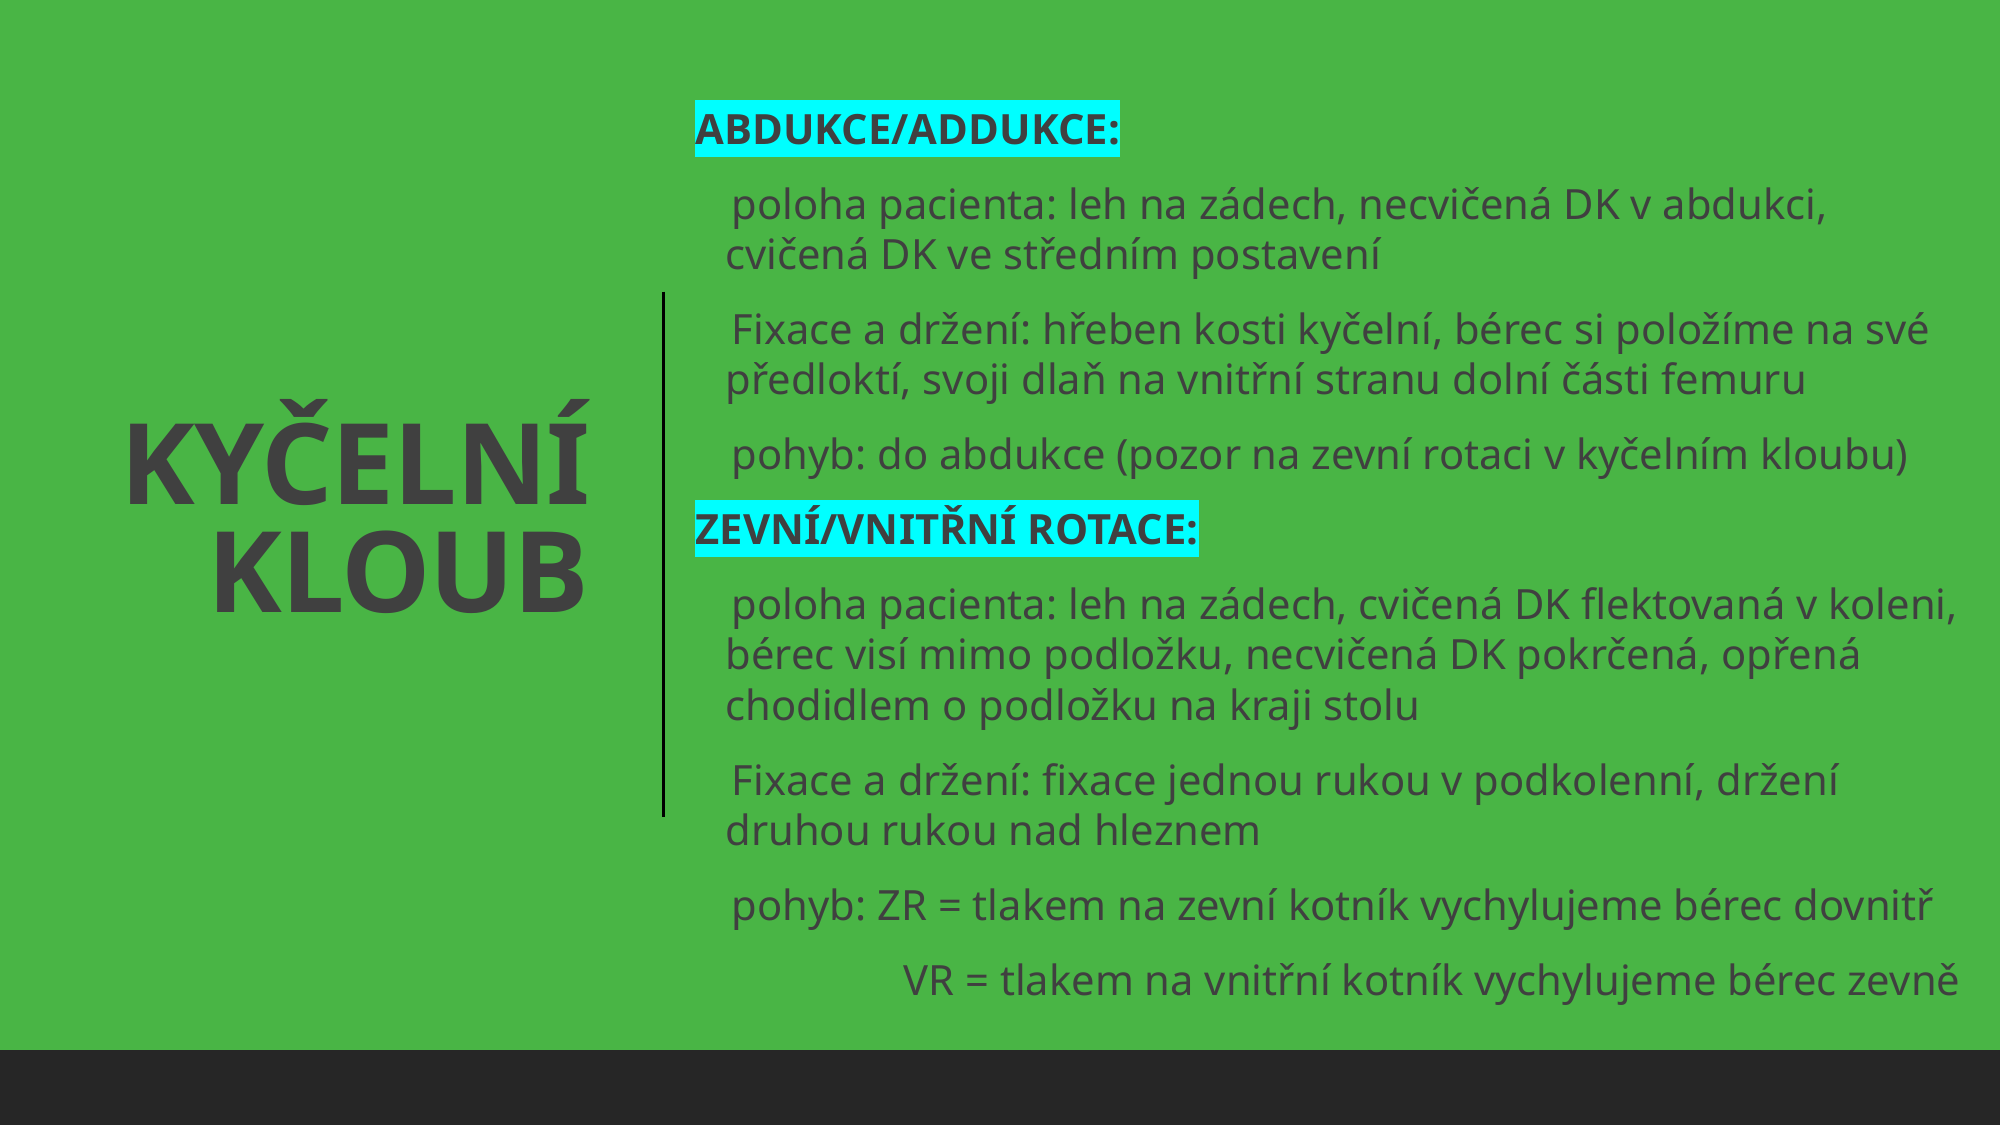

ABDUKCE/ADDUKCE:
 poloha pacienta: leh na zádech, necvičená DK v abdukci, cvičená DK ve středním postavení
 Fixace a držení: hřeben kosti kyčelní, bérec si položíme na své předloktí, svoji dlaň na vnitřní stranu dolní části femuru
 pohyb: do abdukce (pozor na zevní rotaci v kyčelním kloubu)
ZEVNÍ/VNITŘNÍ ROTACE:
 poloha pacienta: leh na zádech, cvičená DK flektovaná v koleni, bérec visí mimo podložku, necvičená DK pokrčená, opřená chodidlem o podložku na kraji stolu
 Fixace a držení: fixace jednou rukou v podkolenní, držení druhou rukou nad hleznem
 pohyb: ZR = tlakem na zevní kotník vychylujeme bérec dovnitř
                  VR = tlakem na vnitřní kotník vychylujeme bérec zevně
# KYČELNÍ KLOUB